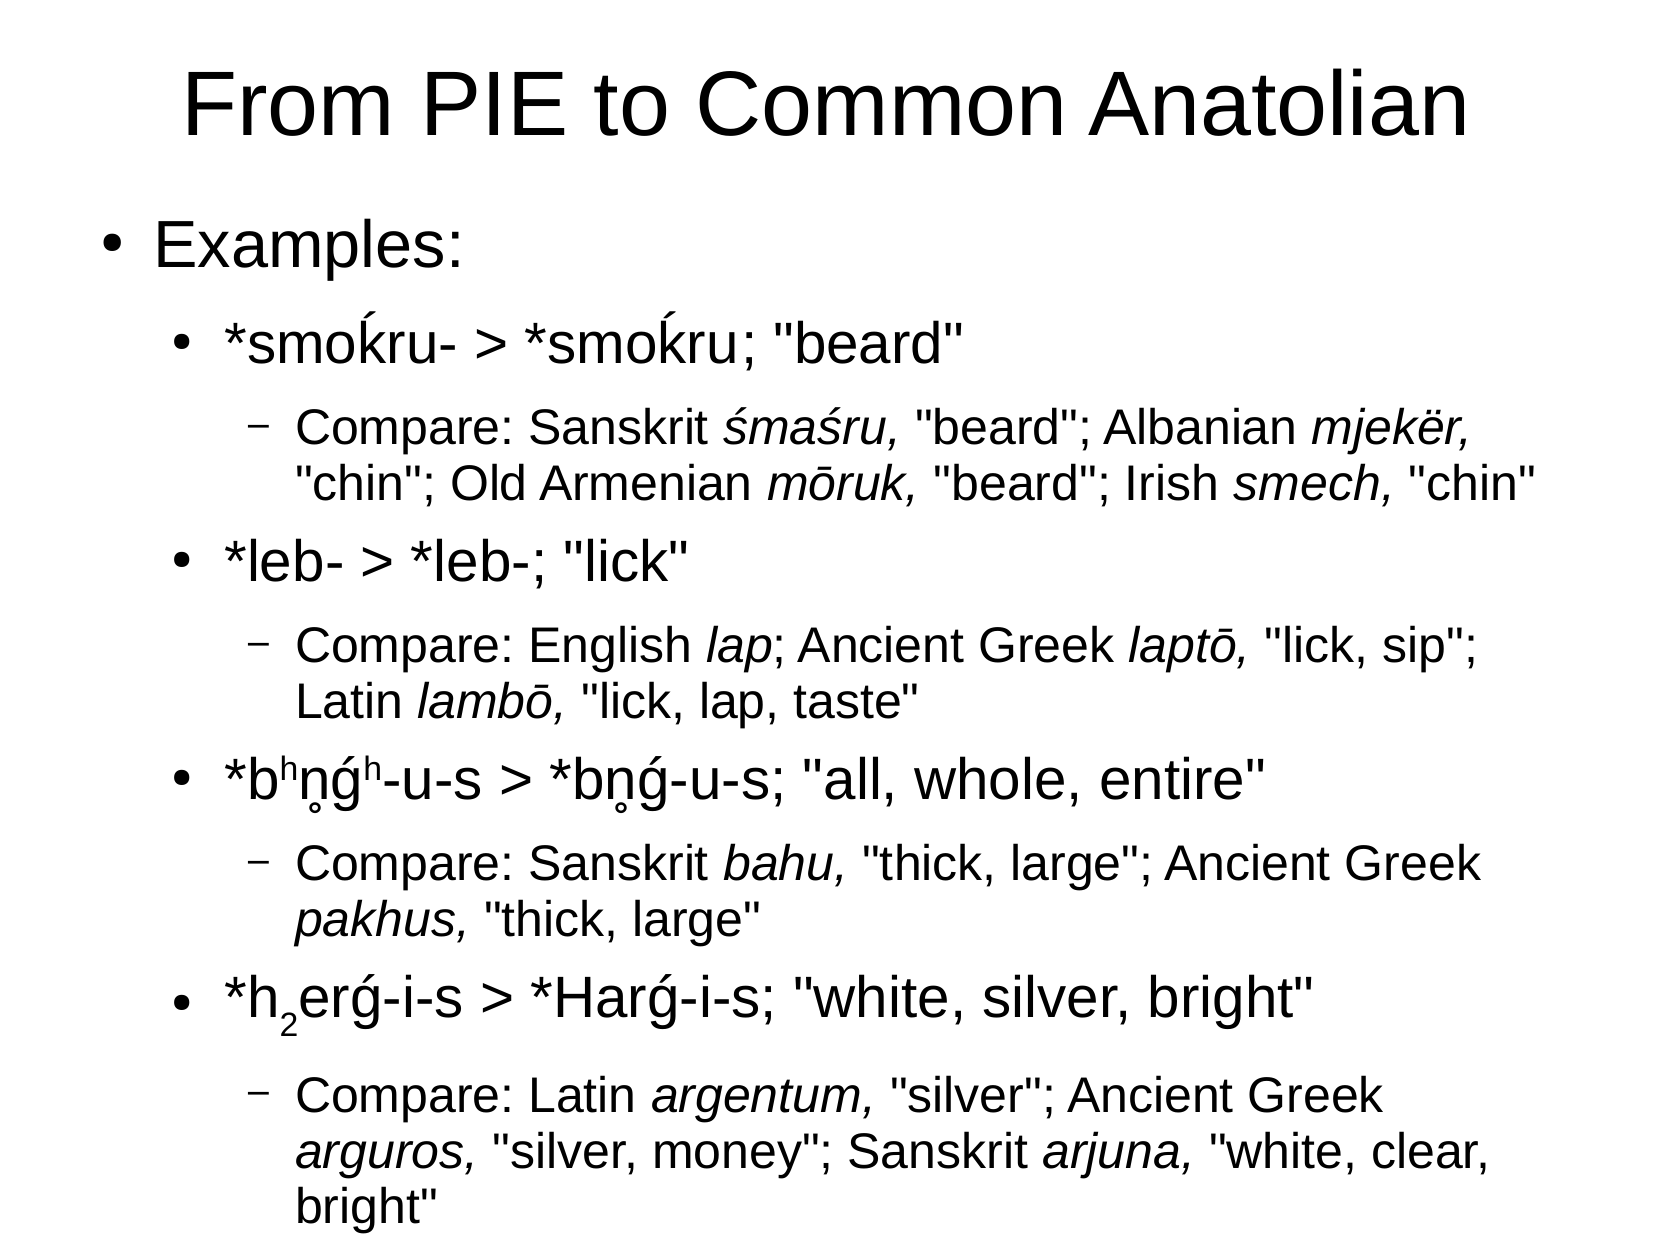

# From PIE to Common Anatolian
Examples:
*smoḱru- > *smoḱru	; "beard"
Compare: Sanskrit śmaśru, "beard"; Albanian mjekër, "chin"; Old Armenian mōruk, "beard"; Irish smech, "chin"
*leb- > *leb-; "lick"
Compare: English lap; Ancient Greek laptō, "lick, sip"; Latin lambō, "lick, lap, taste"
*bhn̥ǵh-u-s > *bn̥ǵ-u-s; "all, whole, entire"
Compare: Sanskrit bahu, "thick, large"; Ancient Greek pakhus, "thick, large"
*h2erǵ-i-s > *Harǵ-i-s; "white, silver, bright"
Compare: Latin argentum, "silver"; Ancient Greek arguros, "silver, money"; Sanskrit arjuna, "white, clear, bright"